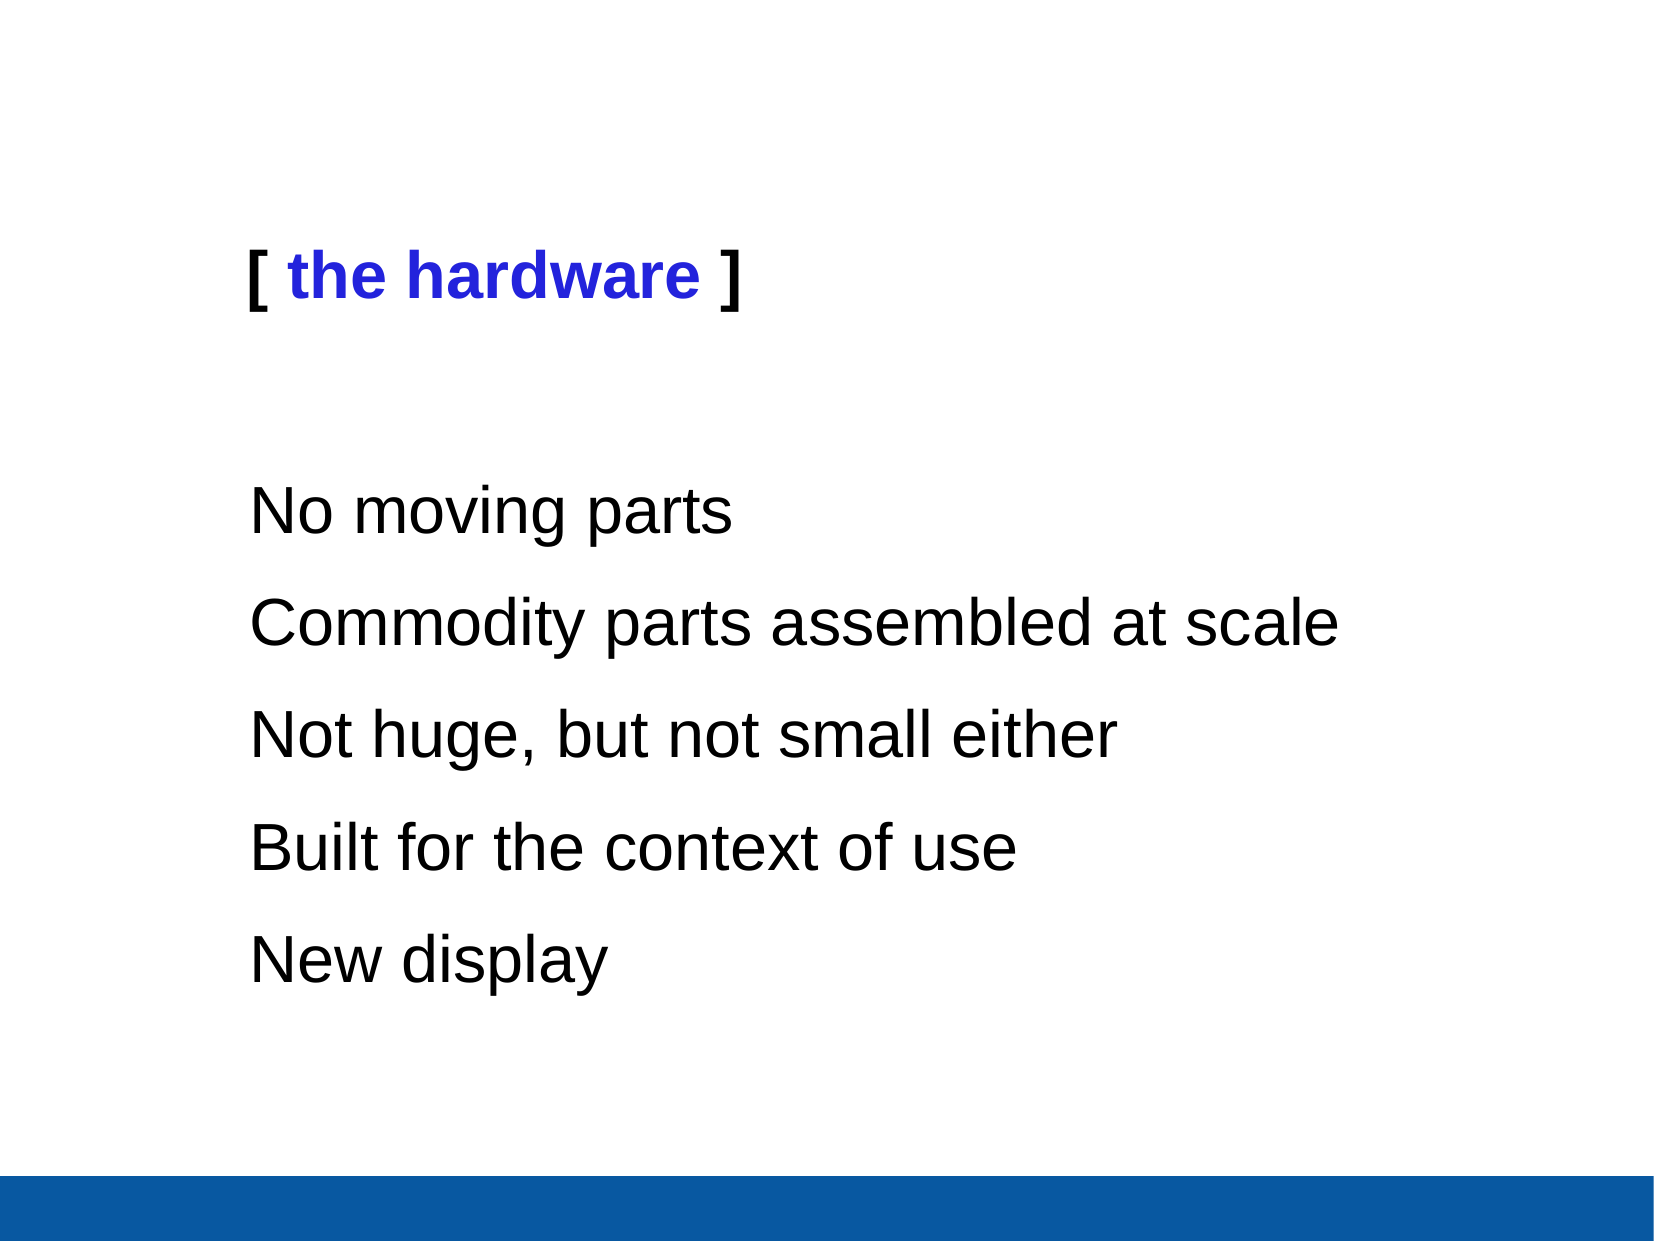

[ the hardware ]
No moving parts
Commodity parts assembled at scale
Not huge, but not small either
Built for the context of use
New display